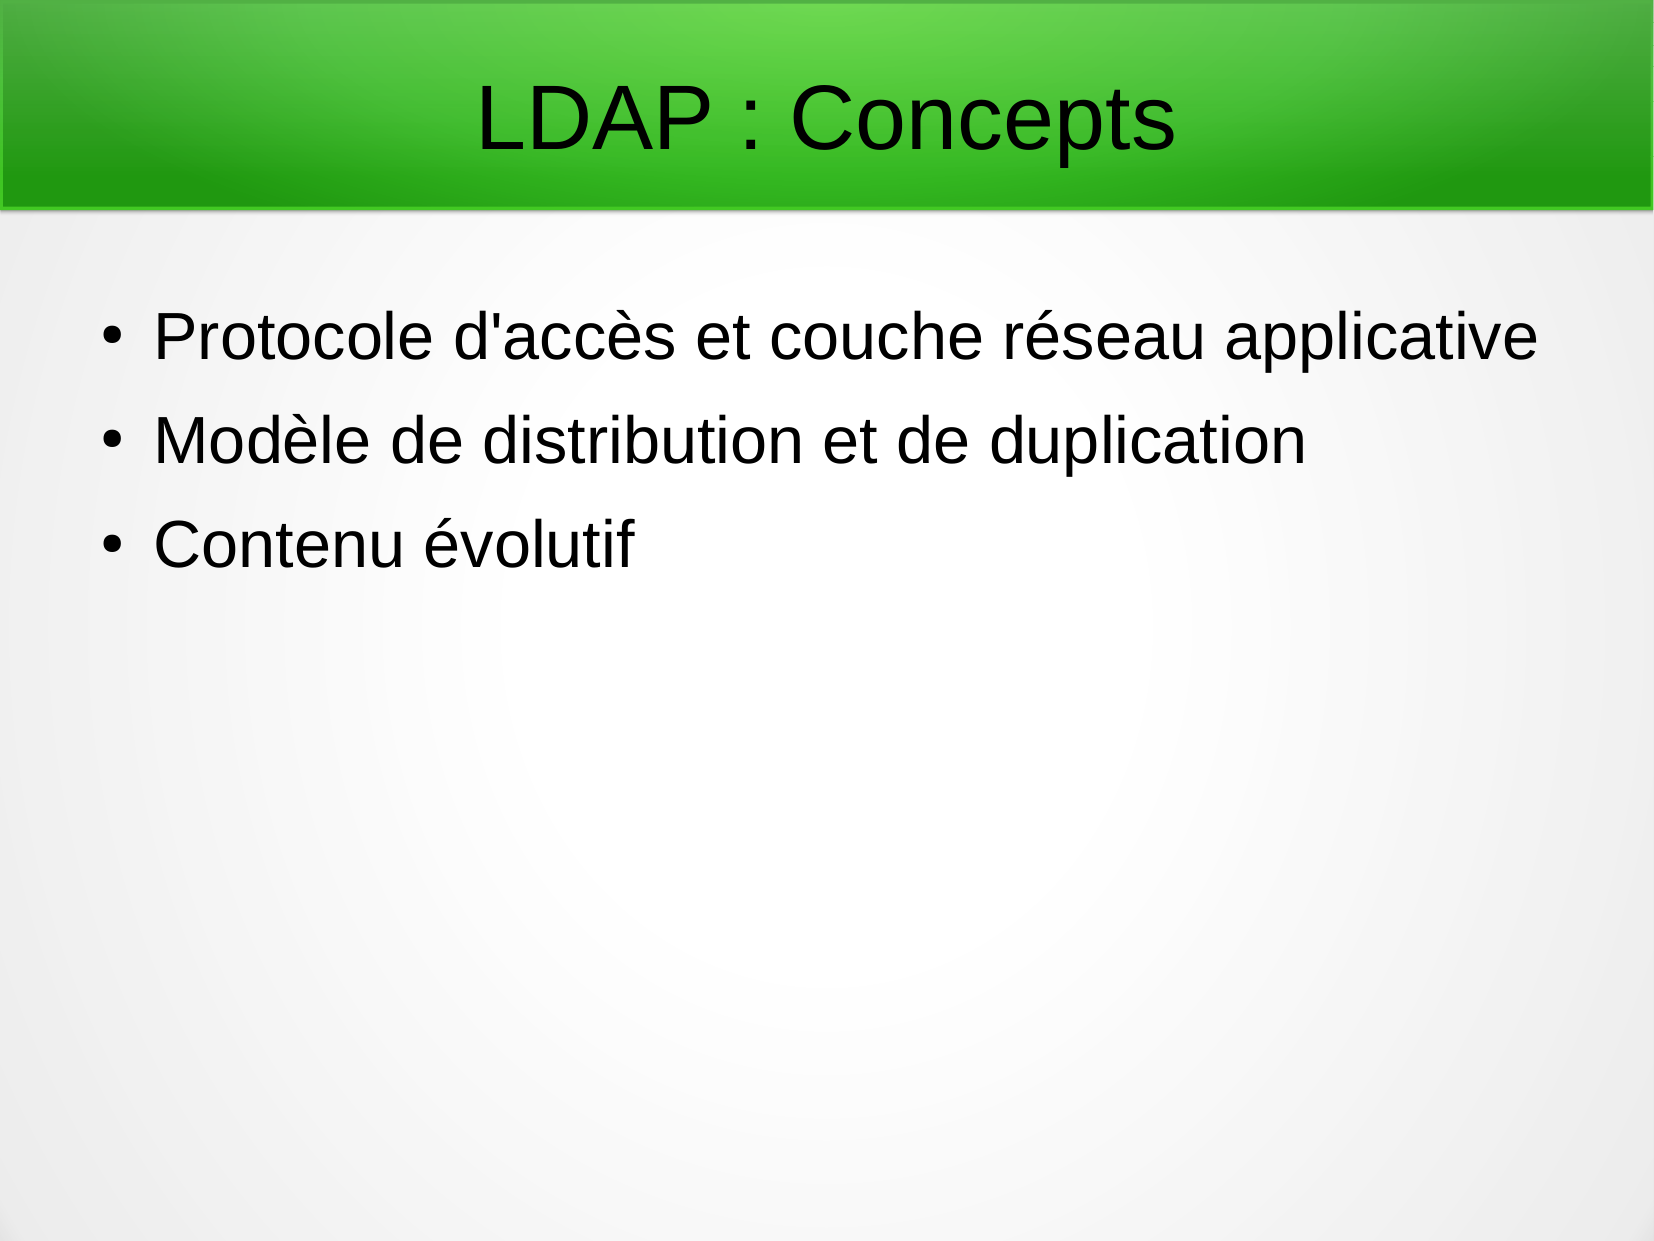

# LDAP : Concepts
Protocole d'accès et couche réseau applicative
Modèle de distribution et de duplication
Contenu évolutif